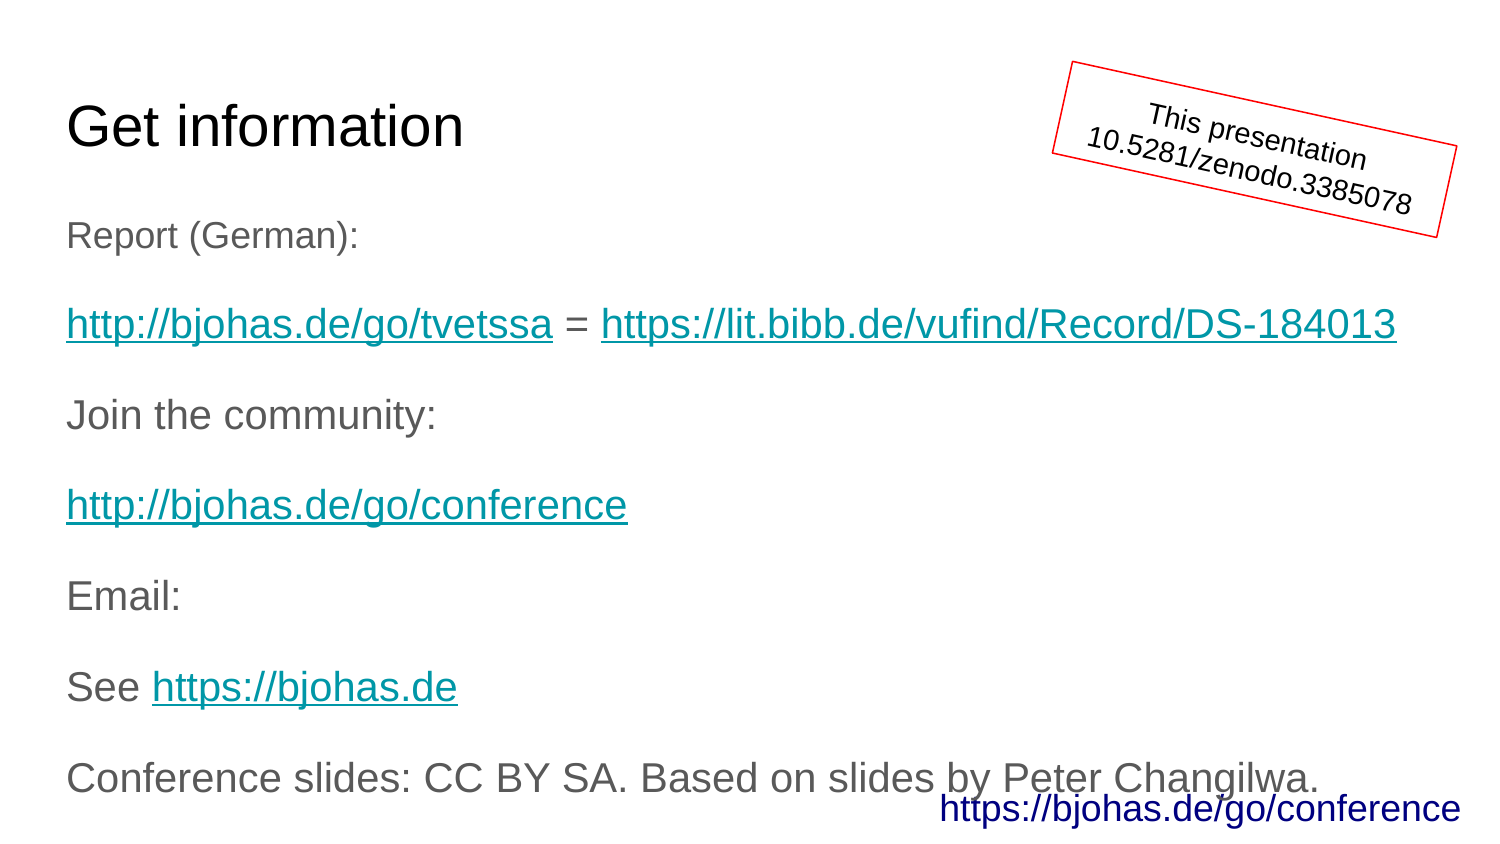

# Get information
This presentation
10.5281/zenodo.3385078
Report (German):
http://bjohas.de/go/tvetssa = https://lit.bibb.de/vufind/Record/DS-184013
Join the community:
http://bjohas.de/go/conference
Email:
See https://bjohas.de
Conference slides: CC BY SA. Based on slides by Peter Changilwa.